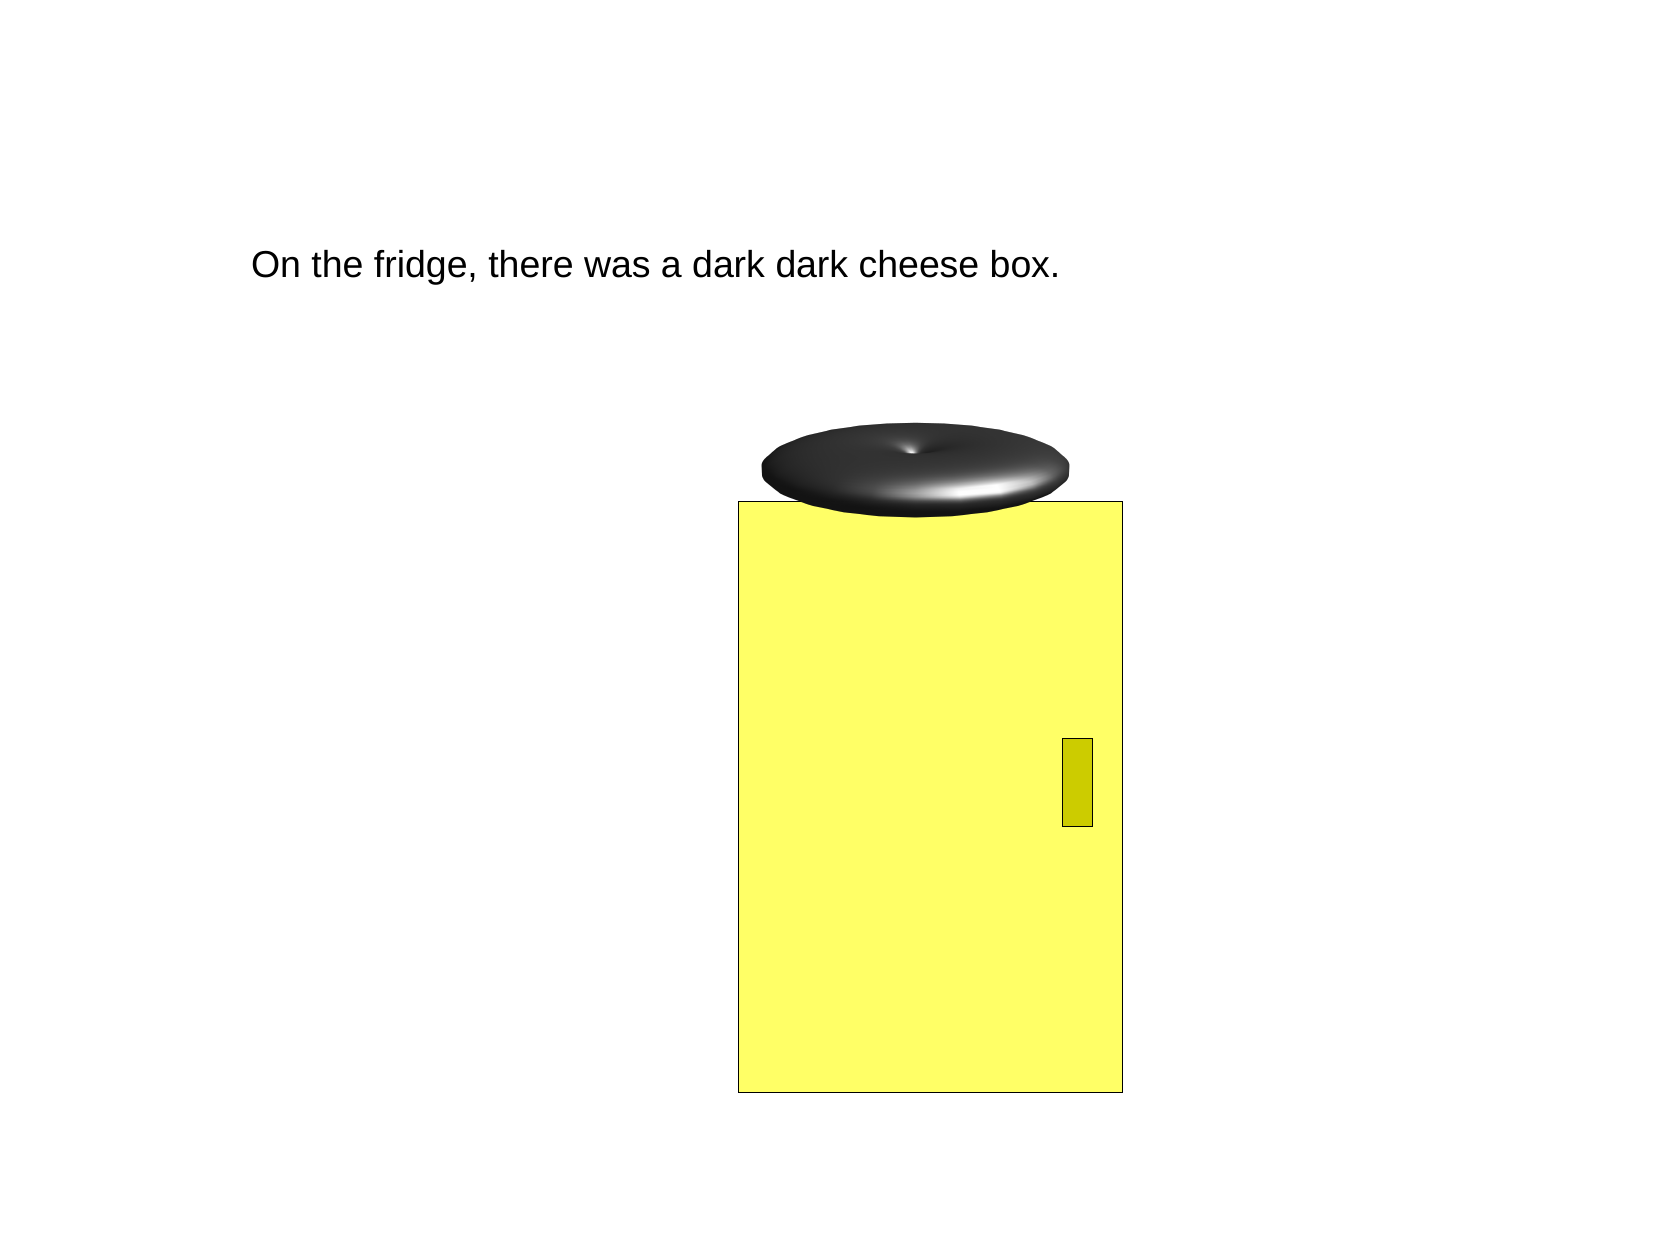

On the fridge, there was a dark dark cheese box.